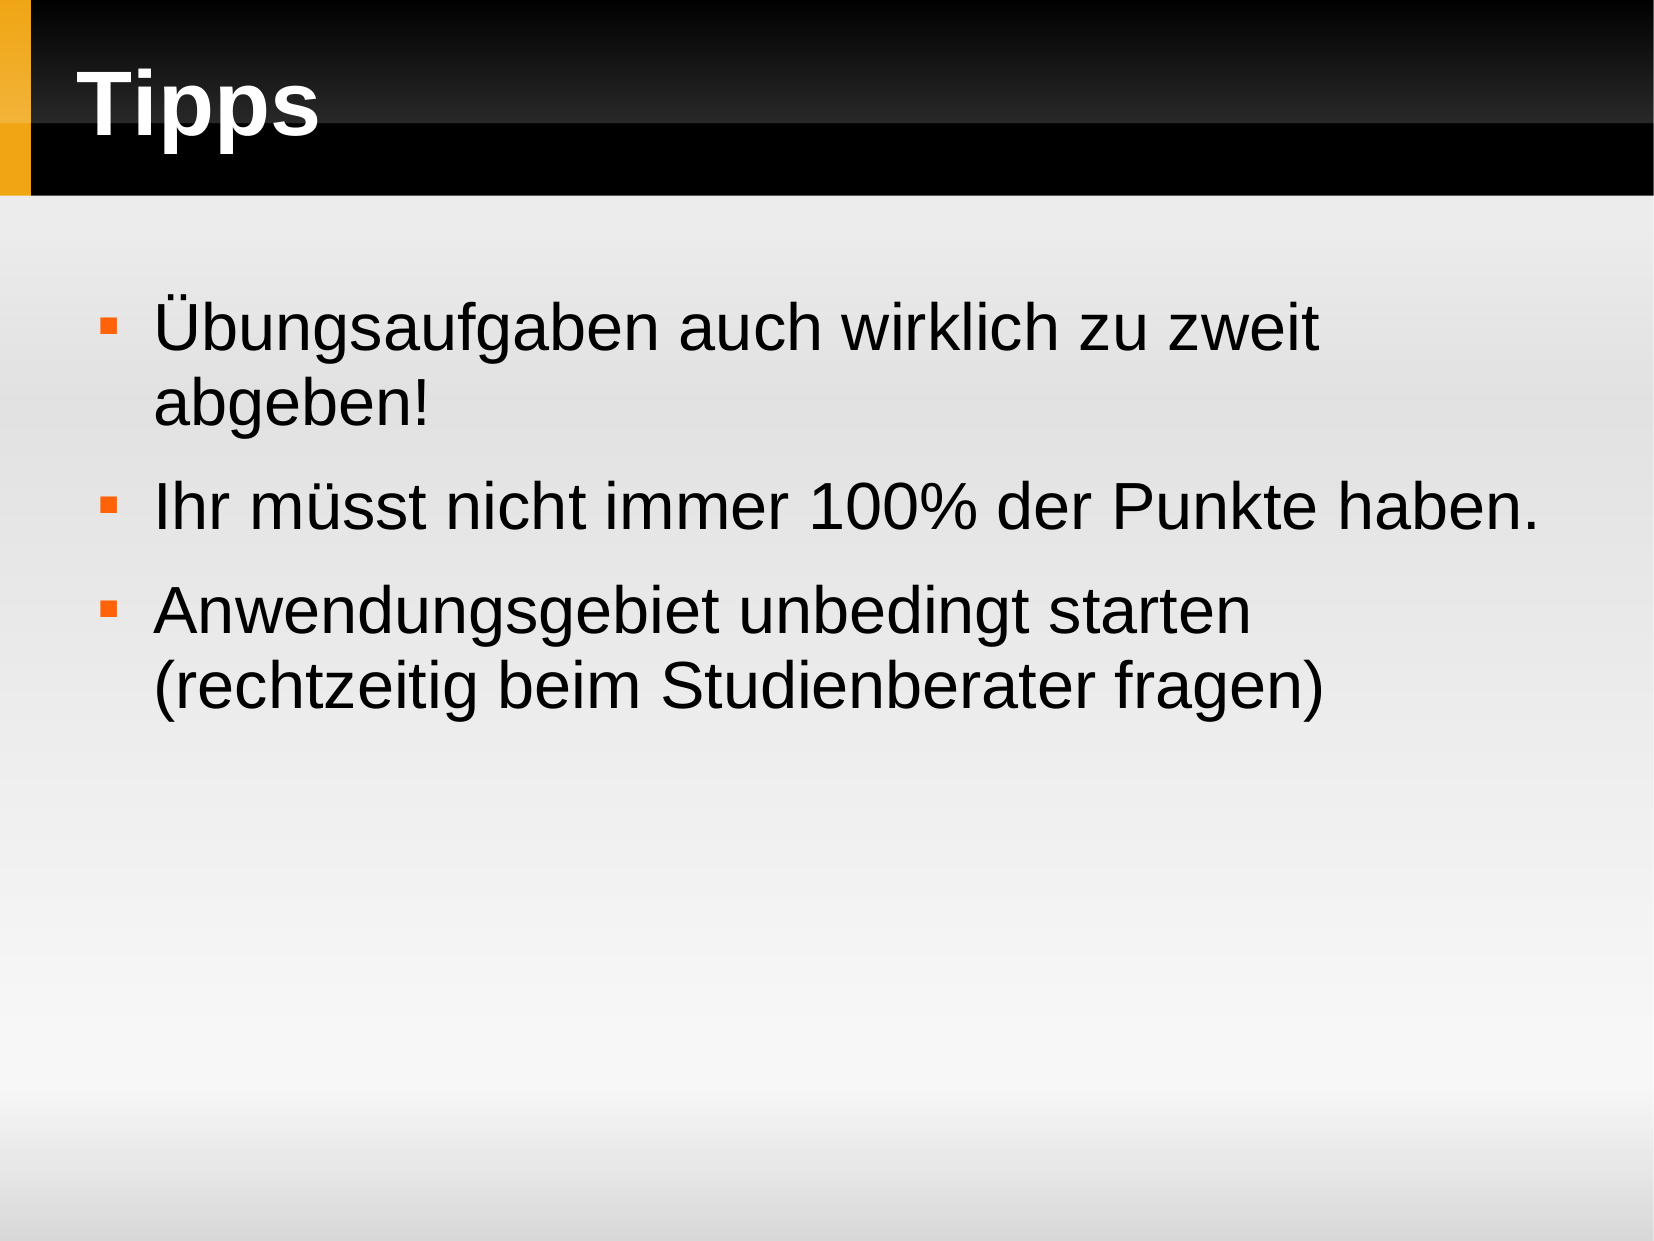

# Tipps
Übungsaufgaben auch wirklich zu zweit abgeben!
Ihr müsst nicht immer 100% der Punkte haben.
Anwendungsgebiet unbedingt starten (rechtzeitig beim Studienberater fragen)